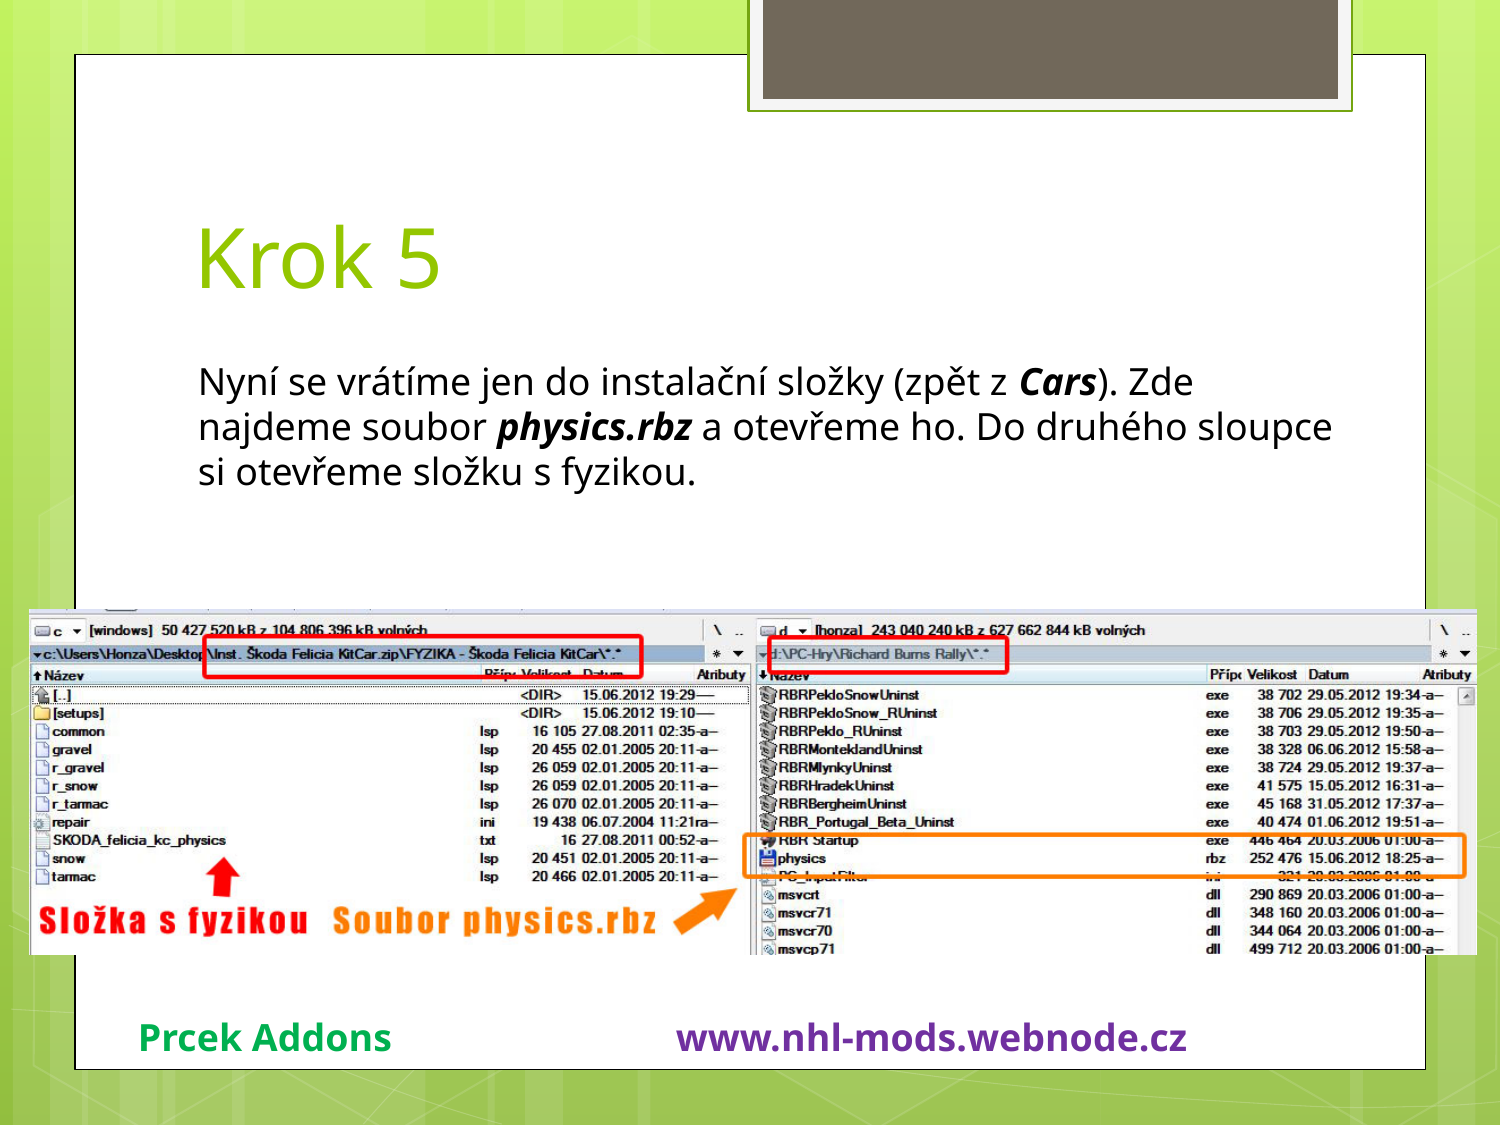

# Krok 5
Nyní se vrátíme jen do instalační složky (zpět z Cars). Zde najdeme soubor physics.rbz a otevřeme ho. Do druhého sloupce si otevřeme složku s fyzikou.
Prcek Addons 			 www.nhl-mods.webnode.cz